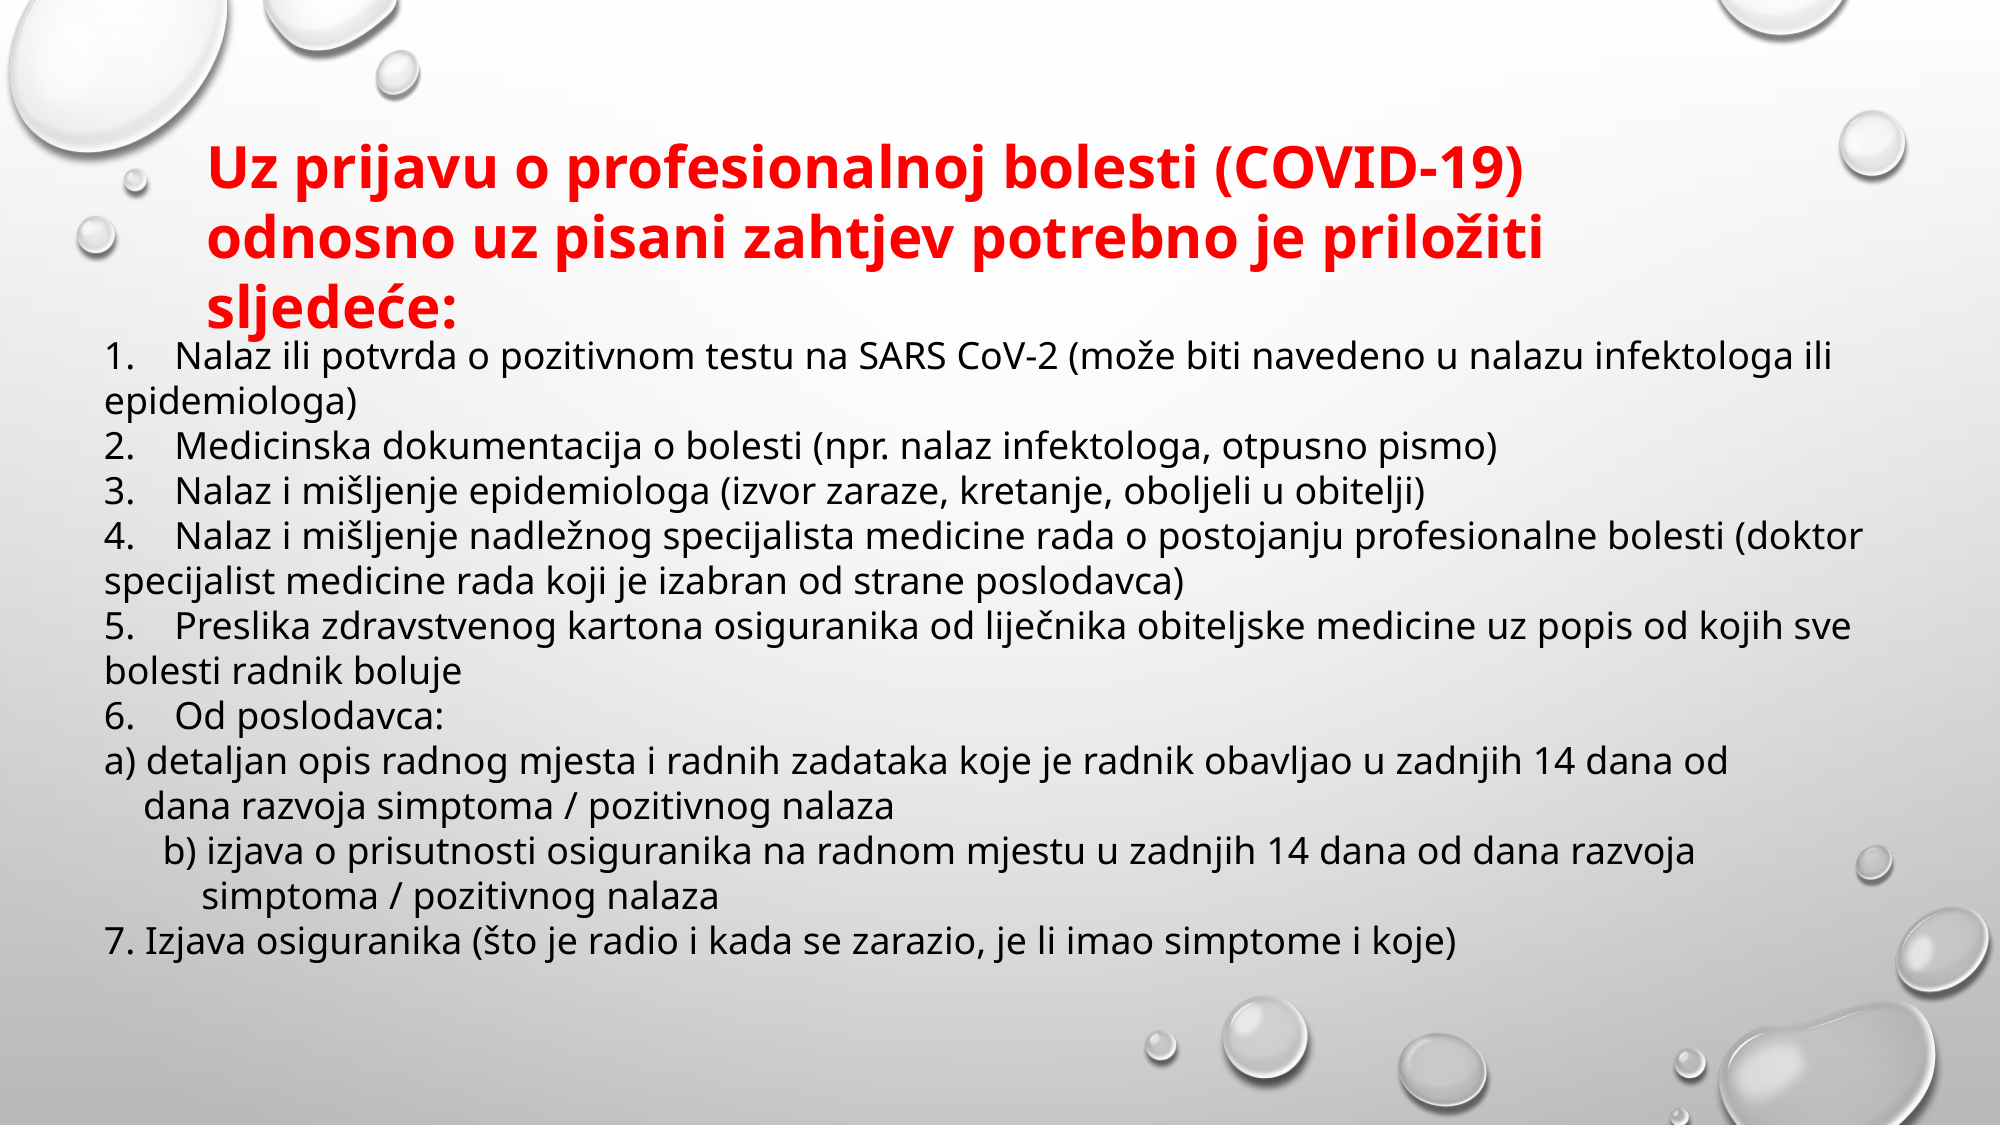

Uz prijavu o profesionalnoj bolesti (COVID-19) odnosno uz pisani zahtjev potrebno je priložiti sljedeće:
1. Nalaz ili potvrda o pozitivnom testu na SARS CoV-2 (može biti navedeno u nalazu infektologa ili epidemiologa)
2. Medicinska dokumentacija o bolesti (npr. nalaz infektologa, otpusno pismo)
3. Nalaz i mišljenje epidemiologa (izvor zaraze, kretanje, oboljeli u obitelji)
4. Nalaz i mišljenje nadležnog specijalista medicine rada o postojanju profesionalne bolesti (doktor specijalist medicine rada koji je izabran od strane poslodavca)
5. Preslika zdravstvenog kartona osiguranika od liječnika obiteljske medicine uz popis od kojih sve bolesti radnik boluje
6. Od poslodavca:
a) detaljan opis radnog mjesta i radnih zadataka koje je radnik obavljao u zadnjih 14 dana od
 dana razvoja simptoma / pozitivnog nalaza
 b) izjava o prisutnosti osiguranika na radnom mjestu u zadnjih 14 dana od dana razvoja
 simptoma / pozitivnog nalaza
7. Izjava osiguranika (što je radio i kada se zarazio, je li imao simptome i koje)